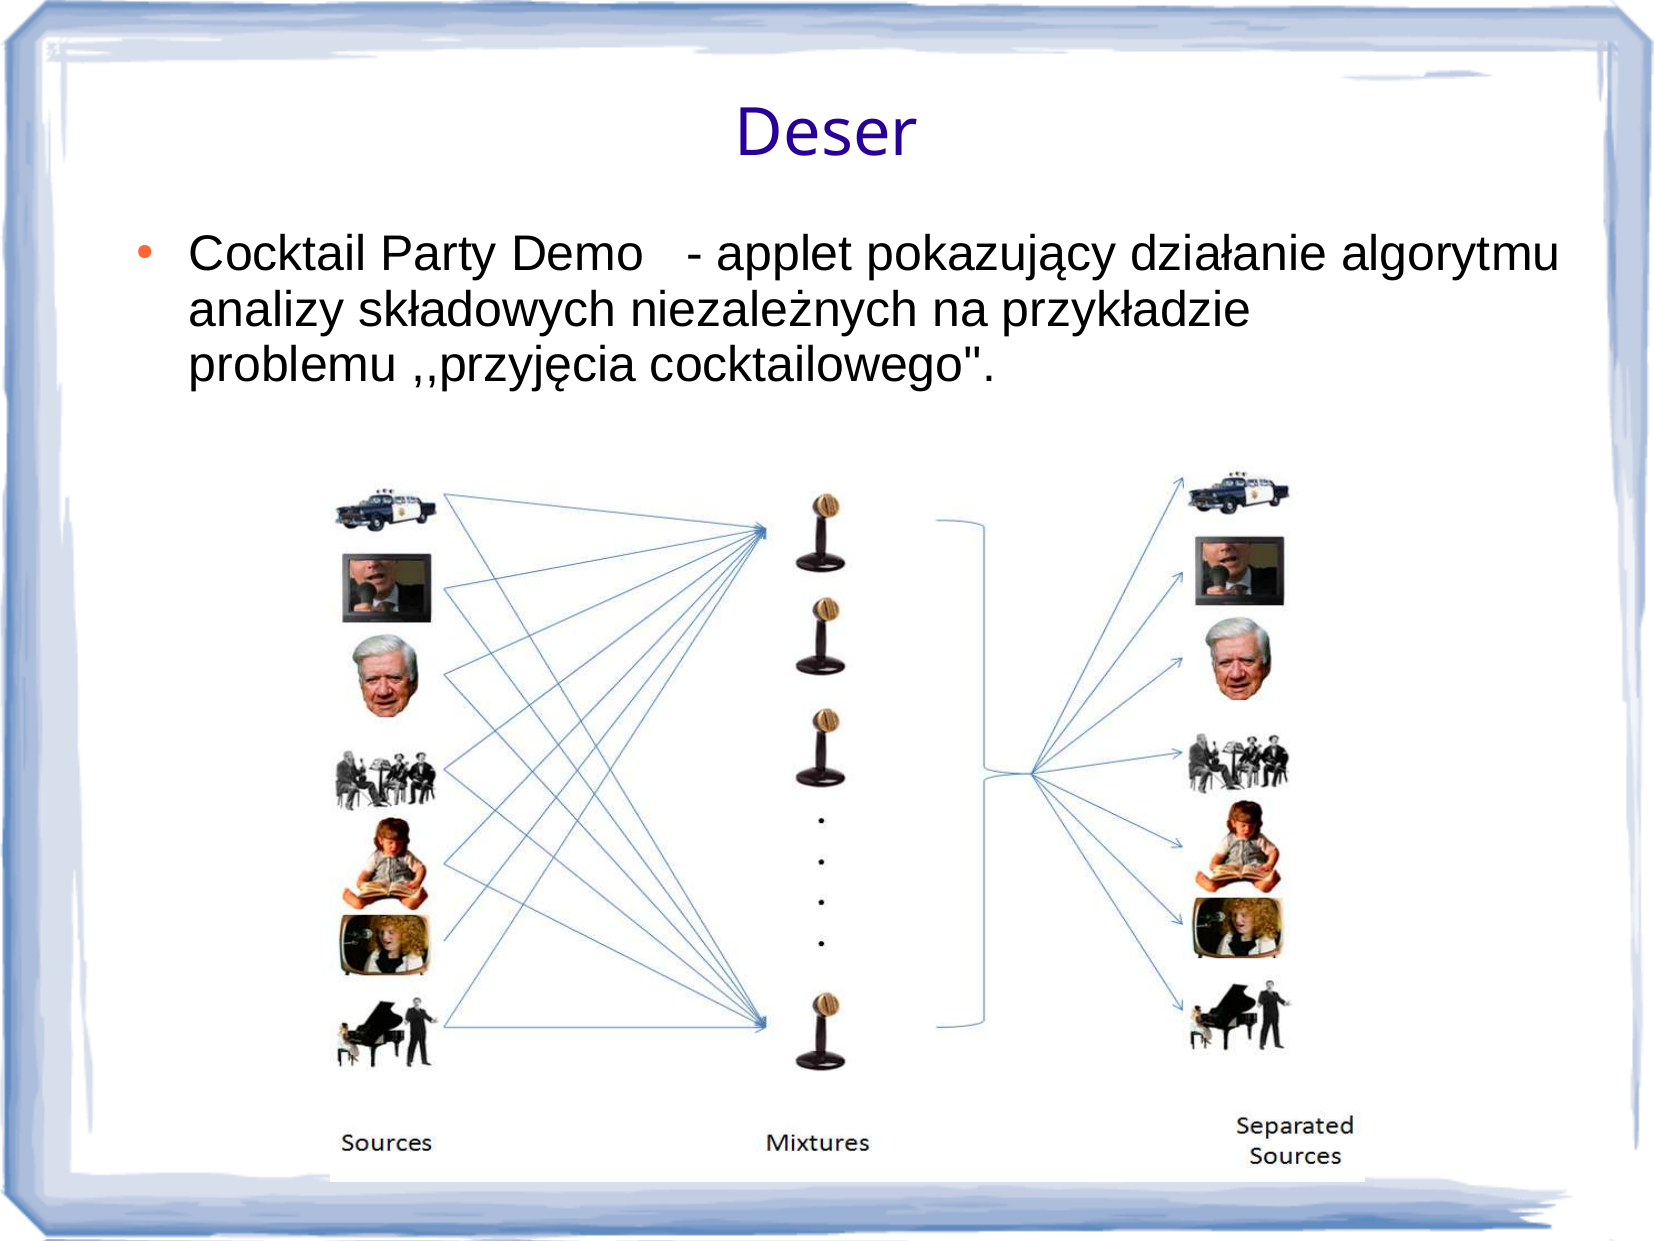

# Deser
Cocktail Party Demo - applet pokazujący działanie algorytmu analizy składowych niezależnych na przykładzie problemu ,,przyjęcia cocktailowego''.